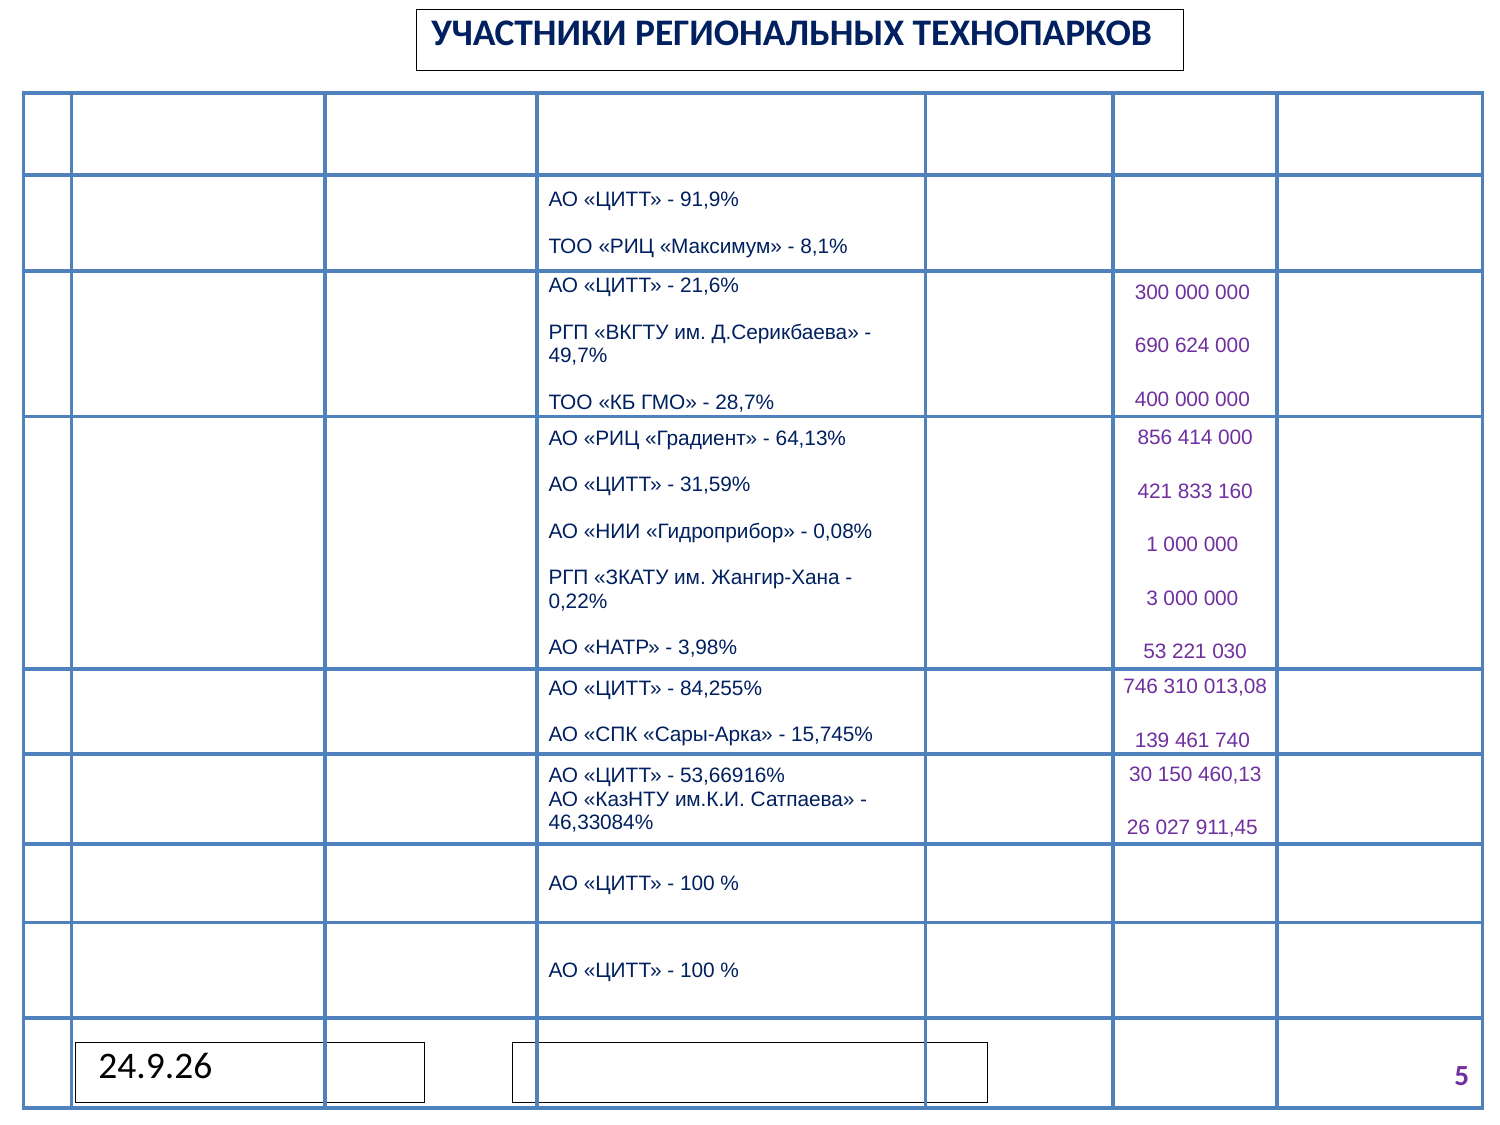

УЧАСТНИКИ РЕГИОНАЛЬНЫХ ТЕХНОПАРКОВ
| | | | | | | |
| --- | --- | --- | --- | --- | --- | --- |
| | | | АО «ЦИТТ» - 91,9% ТОО «РИЦ «Максимум» - 8,1% | | | |
| | | | АО «ЦИТТ» - 21,6% РГП «ВКГТУ им. Д.Серикбаева» - 49,7% ТОО «КБ ГМО» - 28,7% | | 300 000 000 690 624 000 400 000 000 | |
| | | | АО «РИЦ «Градиент» - 64,13% АО «ЦИТТ» - 31,59% АО «НИИ «Гидроприбор» - 0,08% РГП «ЗКАТУ им. Жангир-Хана - 0,22% АО «НАТР» - 3,98% | | 856 414 000 421 833 160 1 000 000 3 000 000 53 221 030 | |
| | | | АО «ЦИТТ» - 84,255% АО «СПК «Сары-Арка» - 15,745% | | 746 310 013,08 139 461 740 | |
| | | | АО «ЦИТТ» - 53,66916% АО «КазНТУ им.К.И. Сатпаева» - 46,33084% | | 30 150 460,13 26 027 911,45 | |
| | | | АО «ЦИТТ» - 100 % | | | |
| | | | АО «ЦИТТ» - 100 % | | | |
| | | | | | | |